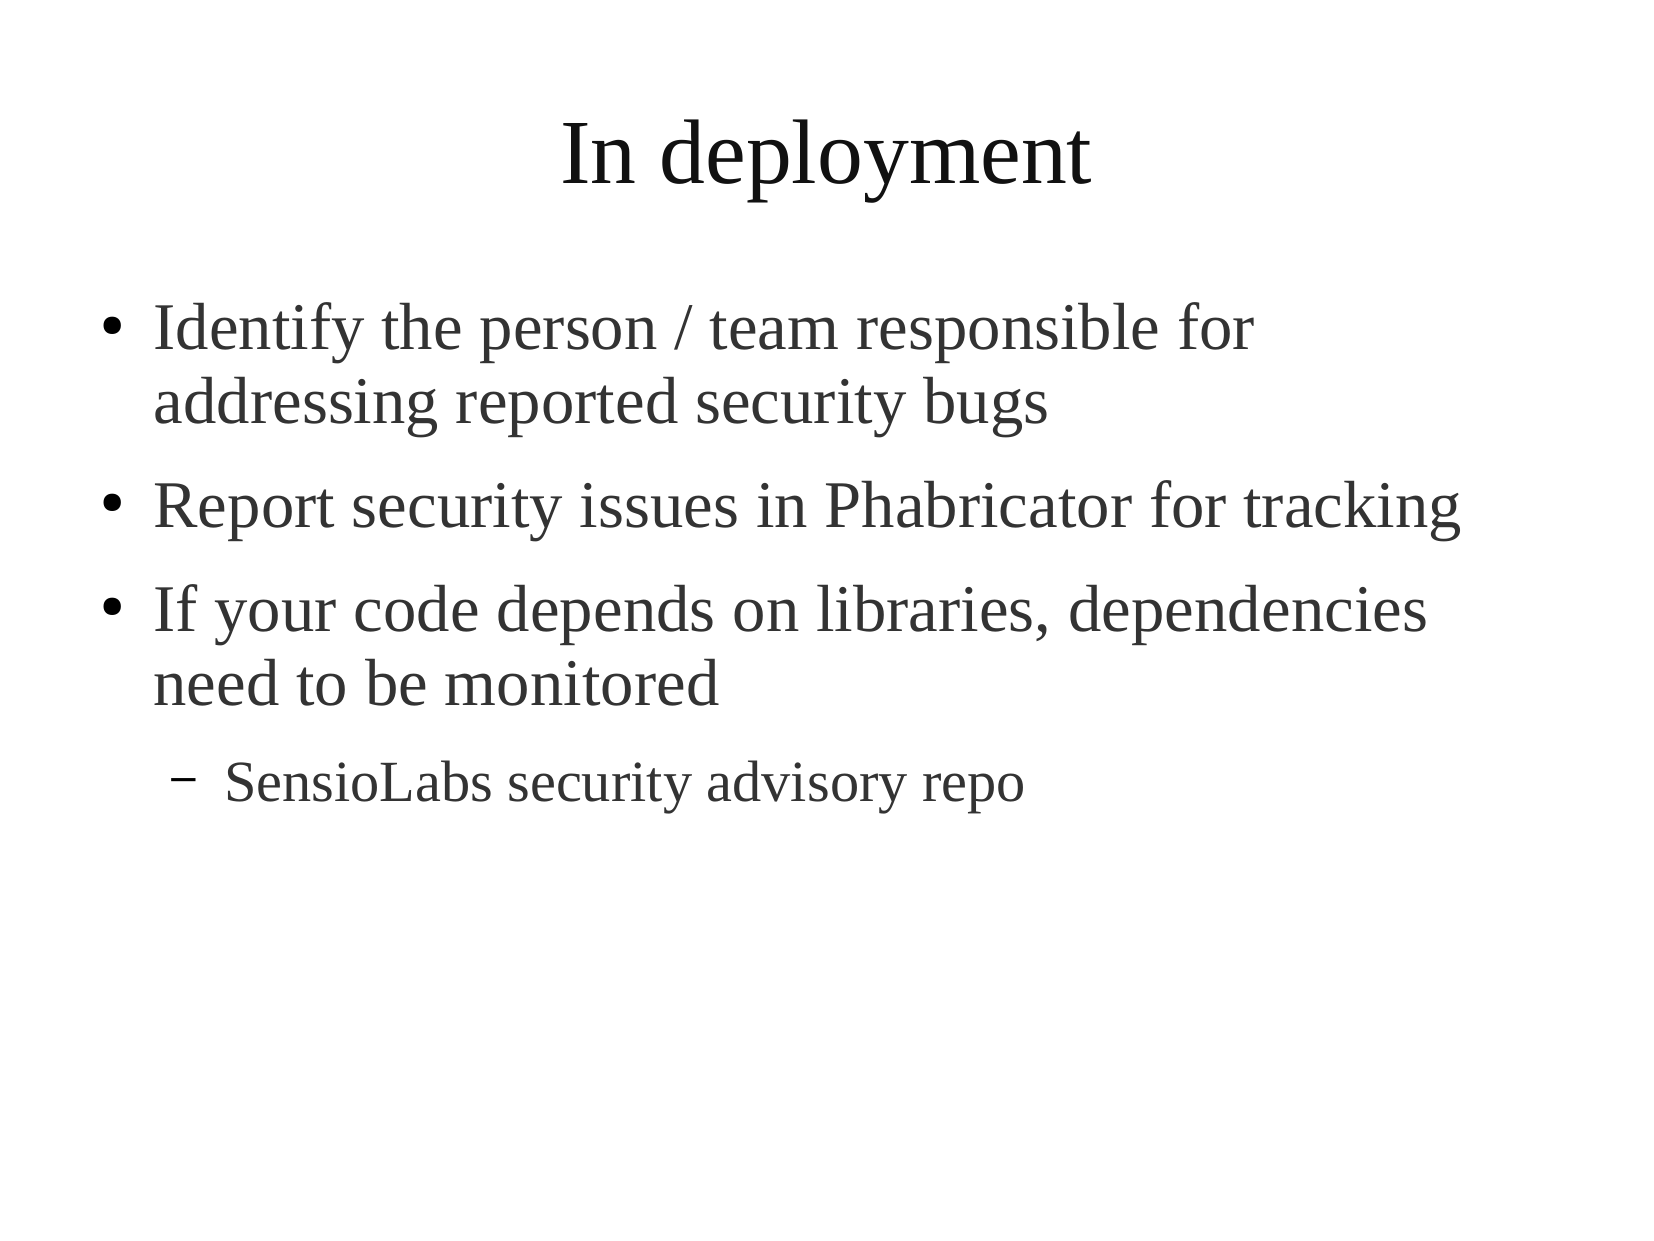

# In deployment
Identify the person / team responsible for addressing reported security bugs
Report security issues in Phabricator for tracking
If your code depends on libraries, dependencies need to be monitored
SensioLabs security advisory repo